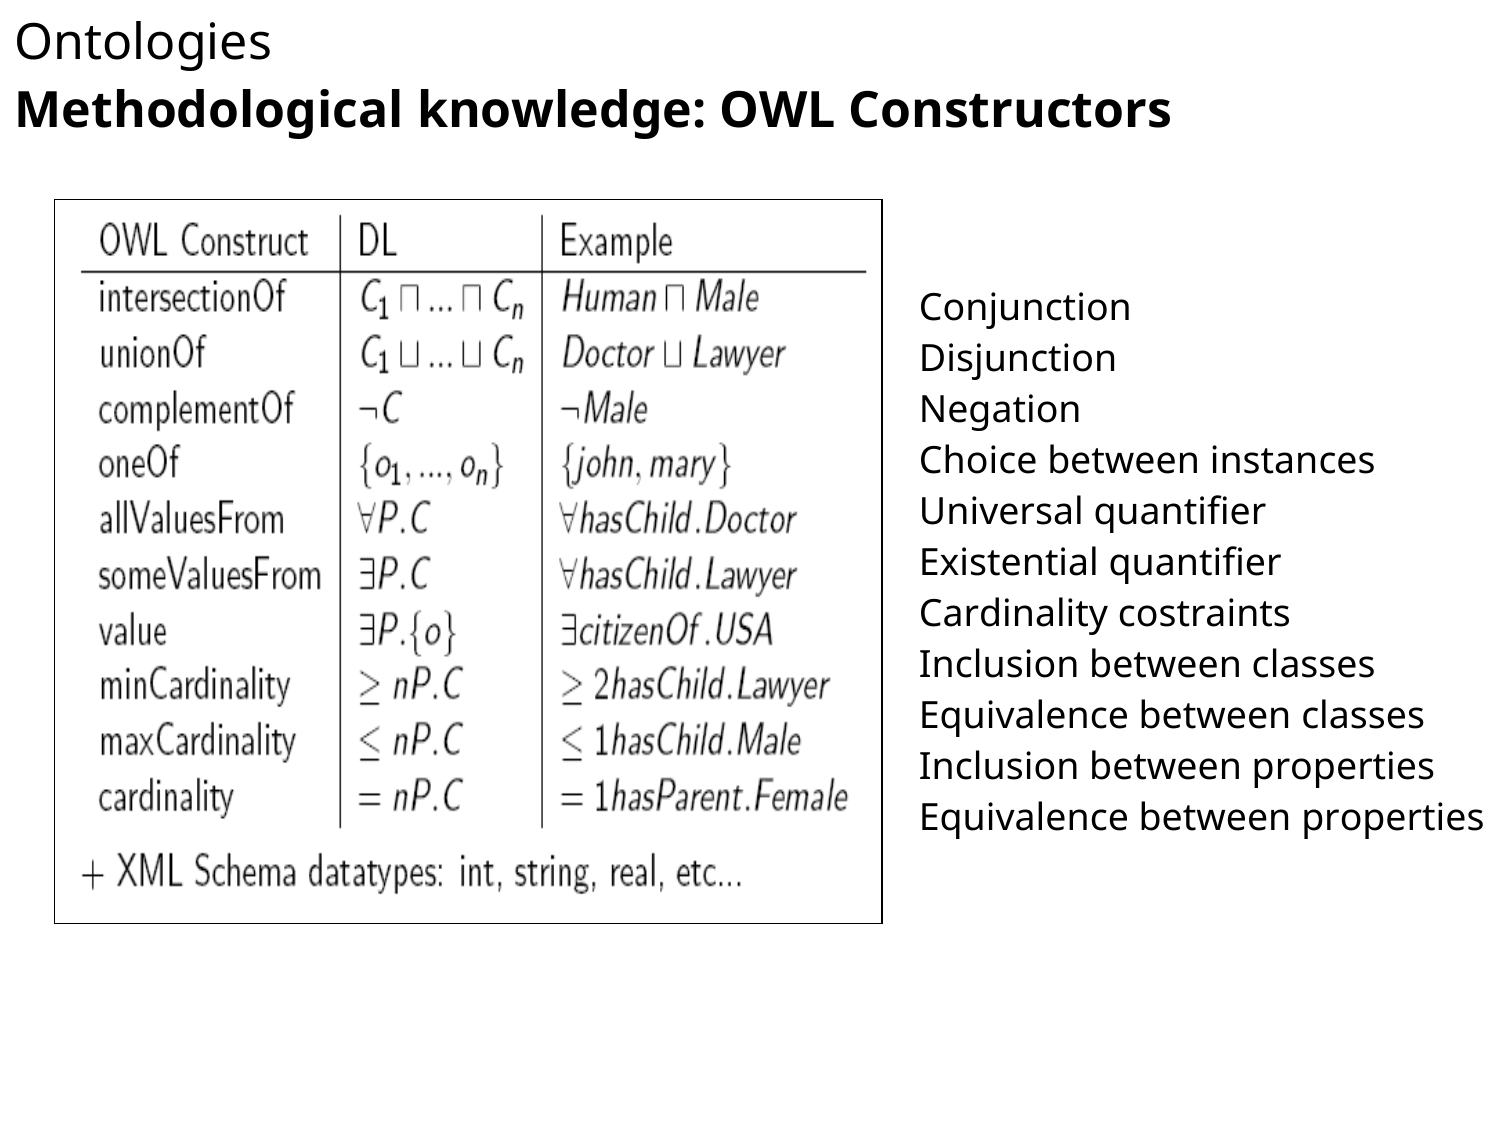

# Ontologies Methodological knowledge: OWL Constructors
Conjunction
Disjunction
Negation
Choice between instances
Universal quantifier
Existential quantifier
Cardinality costraints
Inclusion between classes
Equivalence between classes
Inclusion between properties
Equivalence between properties